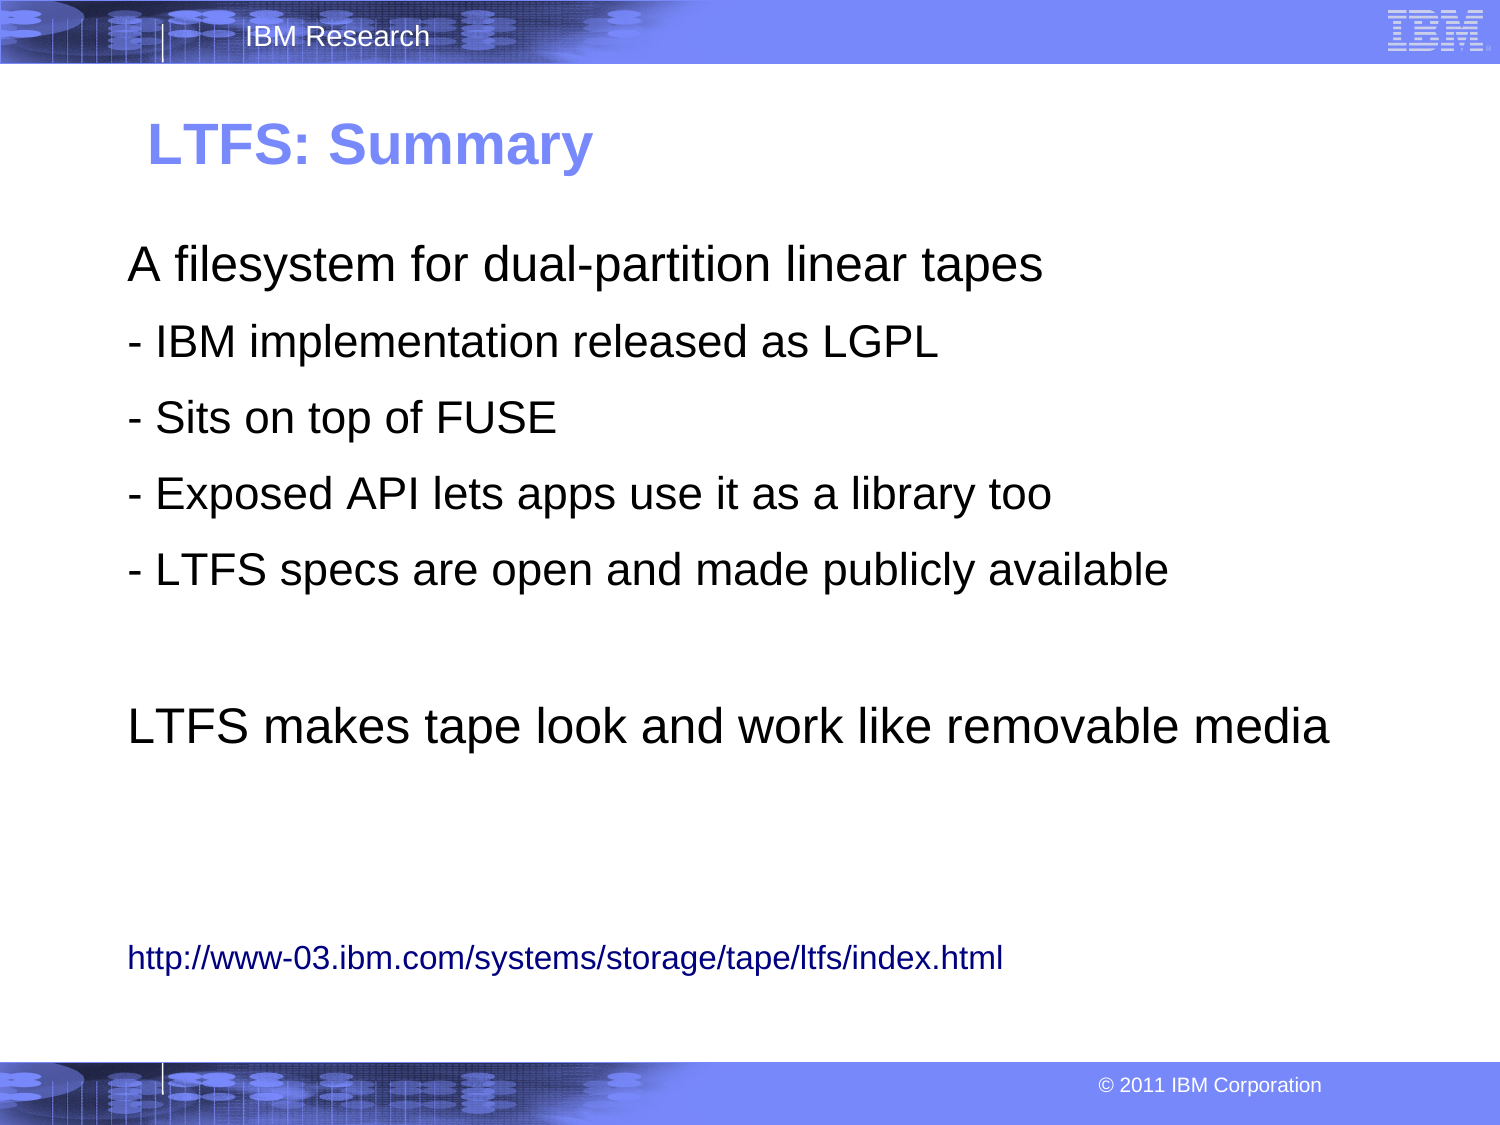

# LTFS: Summary
A filesystem for dual-partition linear tapes
- IBM implementation released as LGPL
- Sits on top of FUSE
- Exposed API lets apps use it as a library too
- LTFS specs are open and made publicly available
LTFS makes tape look and work like removable media
http://www-03.ibm.com/systems/storage/tape/ltfs/index.html